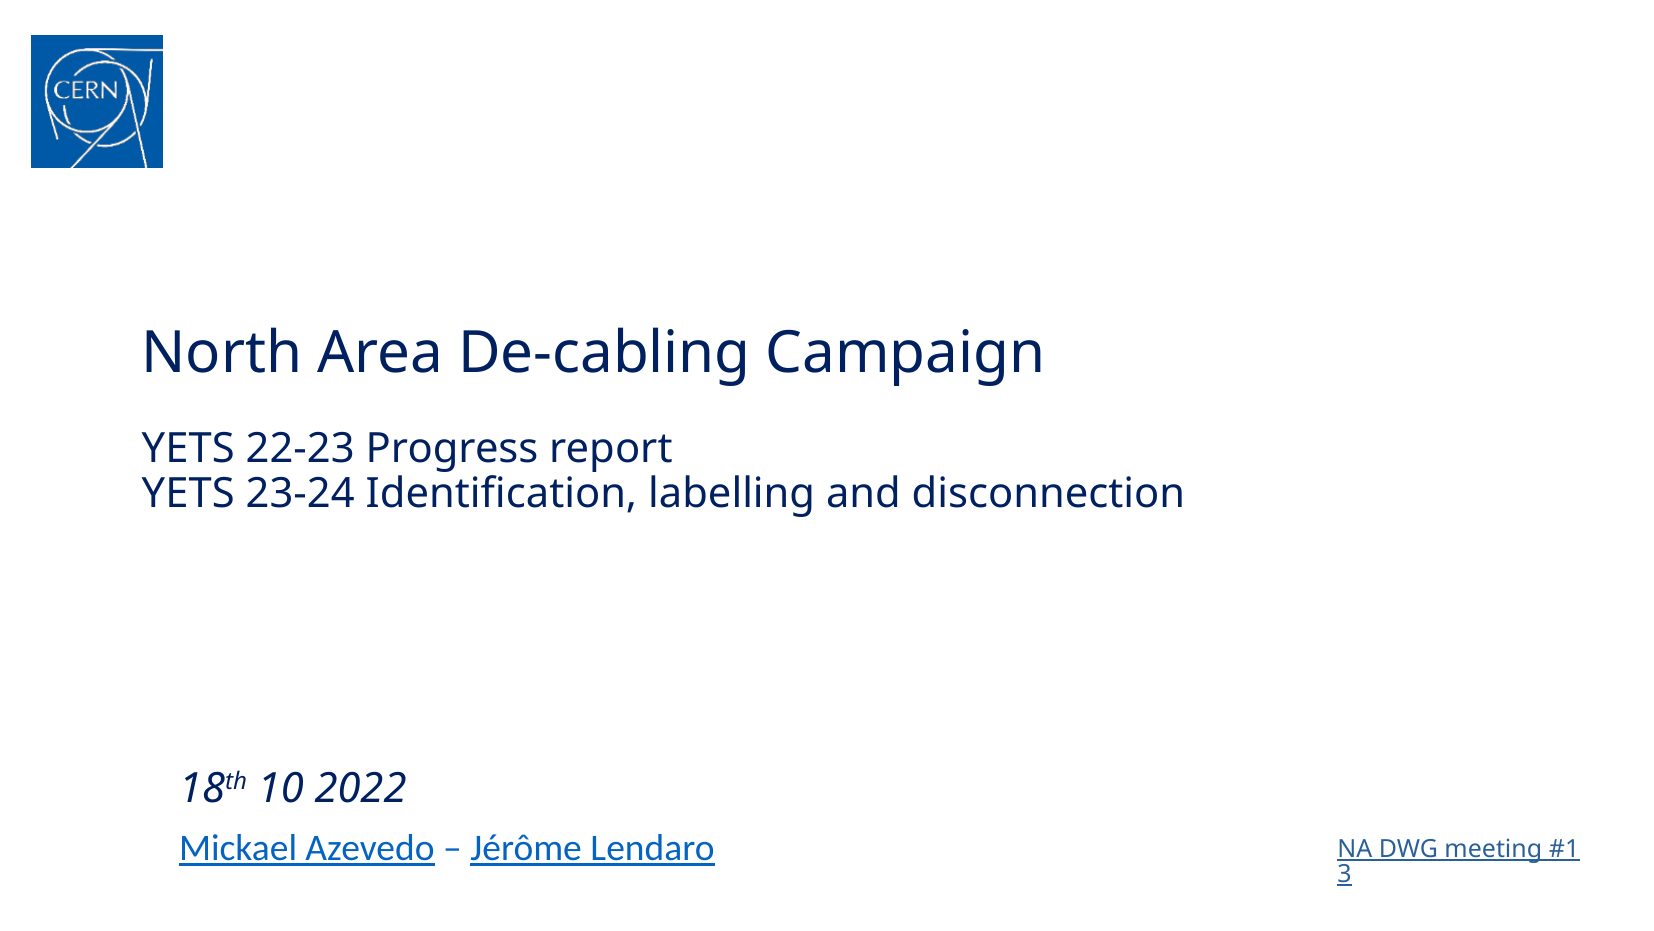

North Area De-cabling Campaign
YETS 22-23 Progress report
YETS 23-24 Identification, labelling and disconnection
18th 10 2022
Mickael Azevedo – Jérôme Lendaro
NA DWG meeting #13